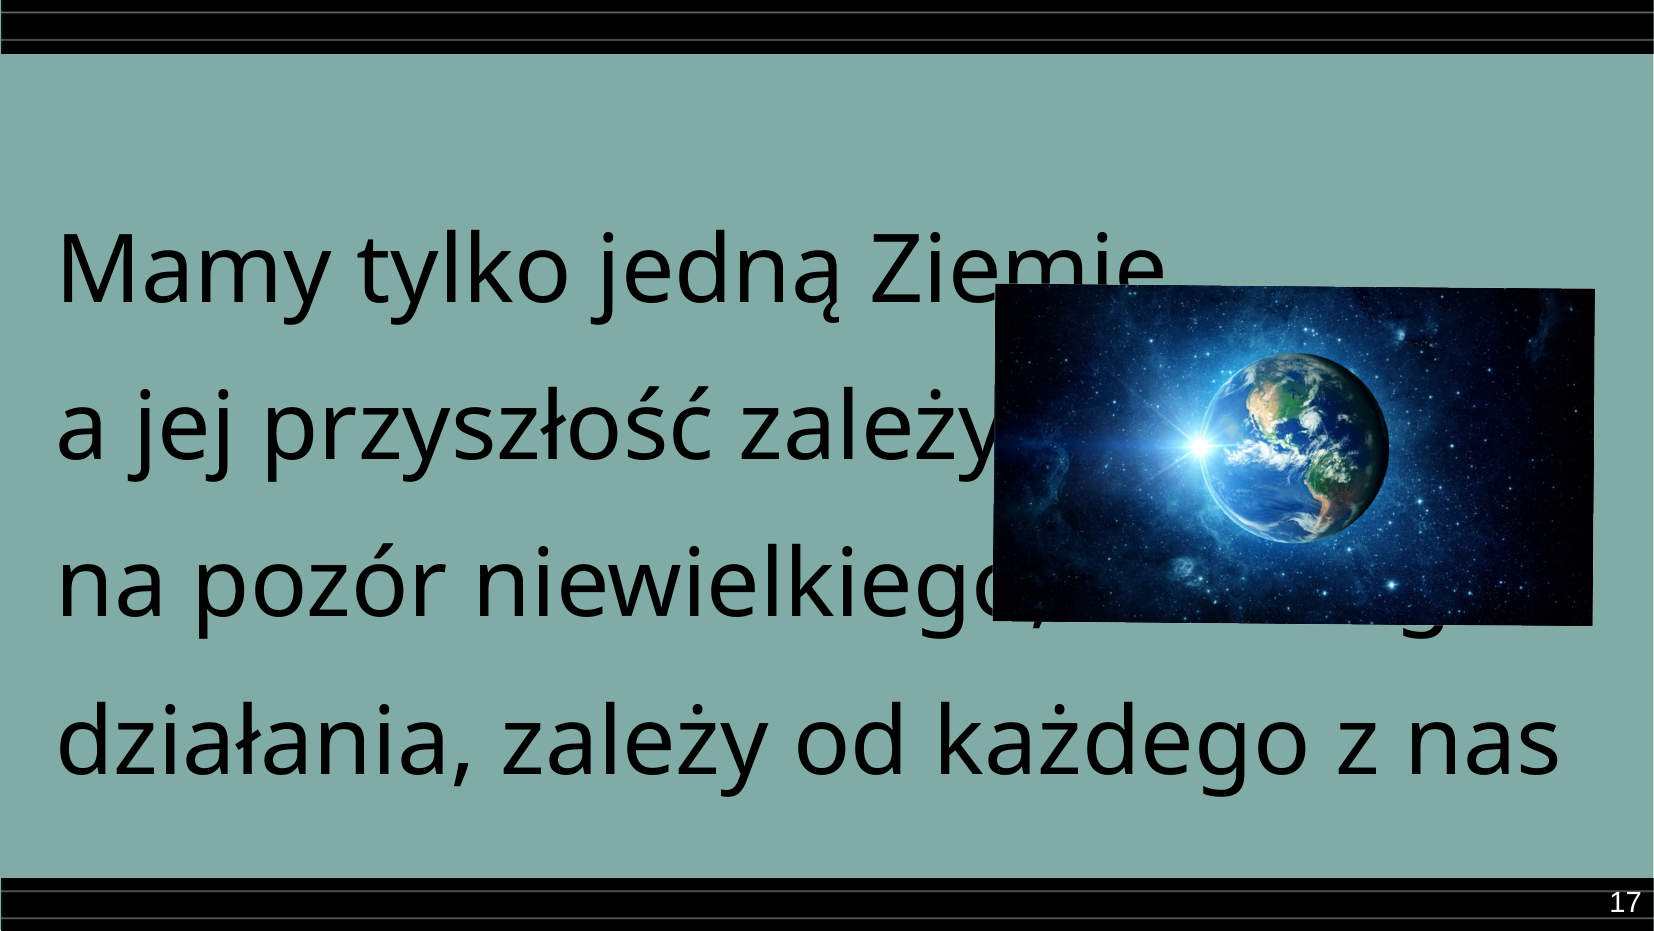

# Mamy tylko jedną Ziemię,
a jej przyszłość zależy od każdego,
na pozór niewielkiego, ludzkiego
działania, zależy od każdego z nas